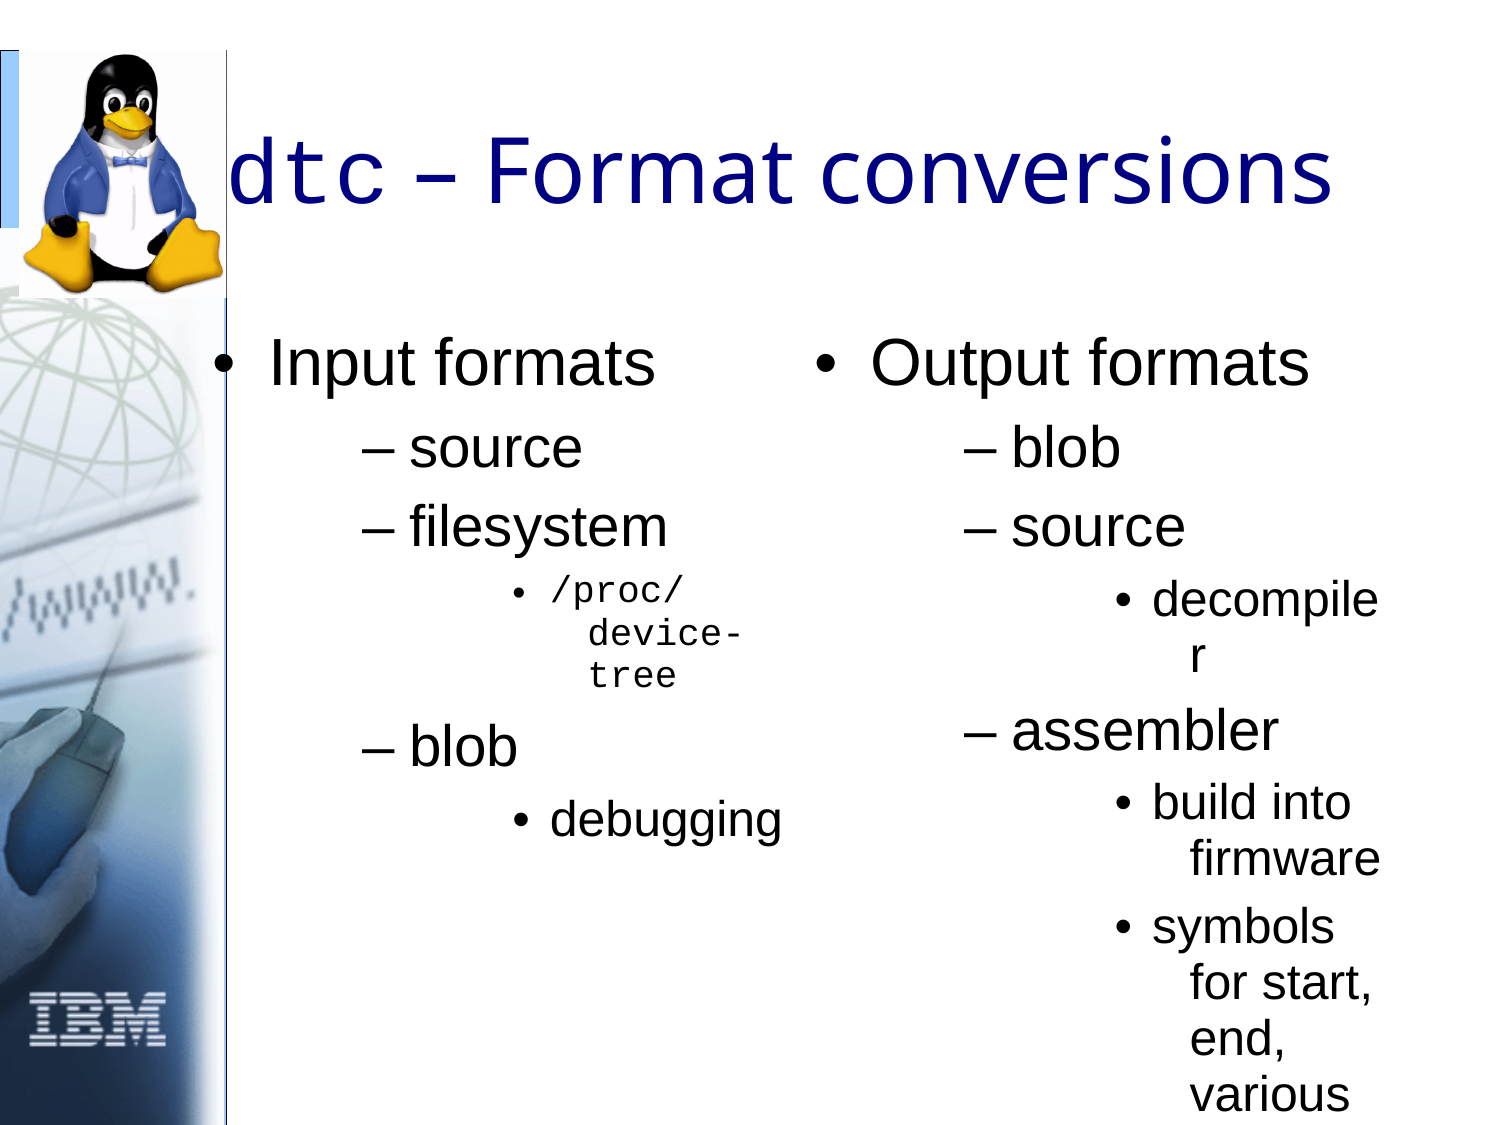

# dtc – Format conversions
Input formats
source
filesystem
/proc/device-tree
blob
debugging
Output formats
blob
source
decompiler
assembler
build into firmware
symbols for start, end, various sections